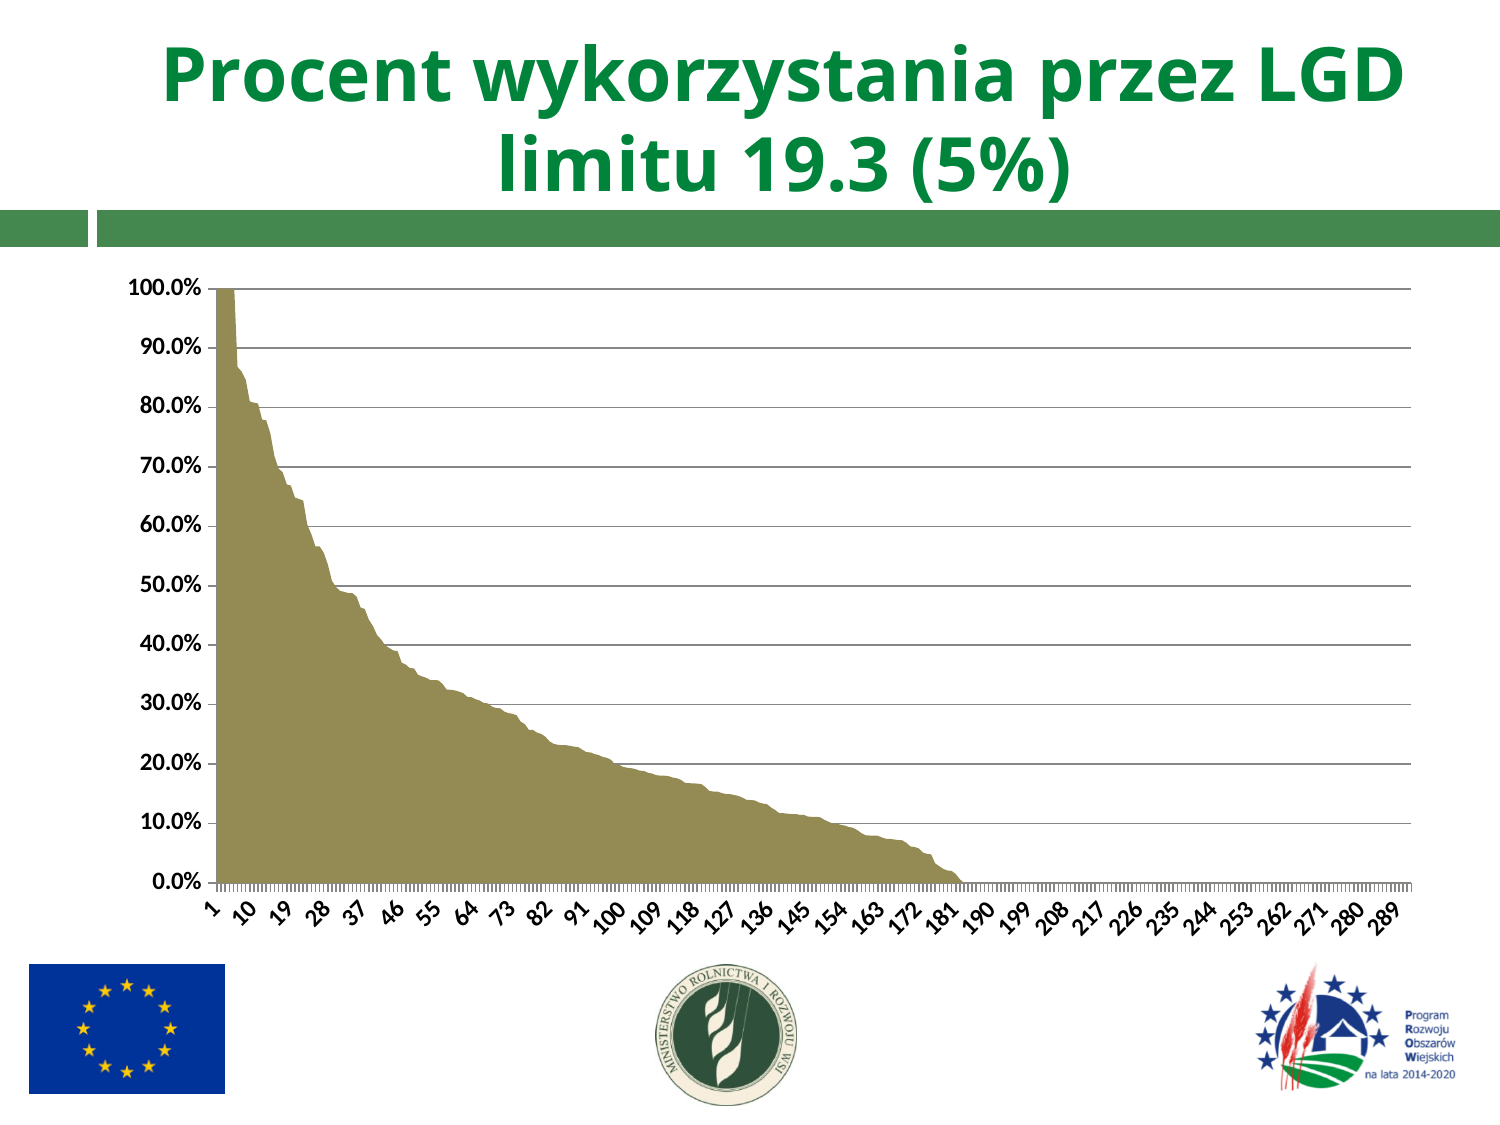

Procent wykorzystania przez LGD
limitu 19.3 (5%)
### Chart
| Category | Serie1 |
|---|---|
| 1 | 1.54002929239392 |
| 2 | 1.32026961295254 |
| 3 | 1.11768856122966 |
| 4 | 1.04876854076683 |
| 5 | 1.03435295904273 |
| 6 | 0.868466071718104 |
| 7 | 0.860620192146841 |
| 8 | 0.846900797264511 |
| 9 | 0.81048433048433 |
| 10 | 0.808312212676783 |
| 11 | 0.807003005136098 |
| 12 | 0.77977260804247 |
| 13 | 0.778588312873466 |
| 14 | 0.75649750229696 |
| 15 | 0.718038930276842 |
| 16 | 0.697337996741791 |
| 17 | 0.691202136549923 |
| 18 | 0.670613136737798 |
| 19 | 0.668706440550685 |
| 20 | 0.648553494081949 |
| 21 | 0.646115323051566 |
| 22 | 0.643677152021183 |
| 23 | 0.603165043996119 |
| 24 | 0.586608779068247 |
| 25 | 0.566197494833448 |
| 26 | 0.566197494833448 |
| 27 | 0.555902994927385 |
| 28 | 0.536068821905365 |
| 29 | 0.50860623868754 |
| 30 | 0.497879450002305 |
| 31 | 0.4913669333932 |
| 32 | 0.489812305530463 |
| 33 | 0.487634206076654 |
| 34 | 0.487630955181946 |
| 35 | 0.481971328102012 |
| 36 | 0.463250179510342 |
| 37 | 0.461057708392848 |
| 38 | 0.442836877011745 |
| 39 | 0.432362494265218 |
| 40 | 0.416927246195539 |
| 41 | 0.409612733104389 |
| 42 | 0.399508952354481 |
| 43 | 0.395120063894529 |
| 44 | 0.391108640431134 |
| 45 | 0.390107364861323 |
| 46 | 0.370601996618257 |
| 47 | 0.367281138012845 |
| 48 | 0.36133207036074 |
| 49 | 0.361094522840351 |
| 50 | 0.350012996806131 |
| 51 | 0.347434739304658 |
| 52 | 0.345082473166912 |
| 53 | 0.341343944253658 |
| 54 | 0.341341506082627 |
| 55 | 0.340647323959262 |
| 56 | 0.334335944092042 |
| 57 | 0.325089470717769 |
| 58 | 0.324982191192432 |
| 59 | 0.323763105677241 |
| 60 | 0.321745535404072 |
| 61 | 0.319178753068355 |
| 62 | 0.312952797144306 |
| 63 | 0.312423289455464 |
| 64 | 0.308953887045458 |
| 65 | 0.306846749978971 |
| 66 | 0.302729816921801 |
| 67 | 0.302005162937983 |
| 68 | 0.296481597294605 |
| 69 | 0.294128568744648 |
| 70 | 0.293765979215937 |
| 71 | 0.288233643969868 |
| 72 | 0.285678549093183 |
| 73 | 0.28450254285846 |
| 74 | 0.28200861405825 |
| 75 | 0.271198305525315 |
| 76 | 0.267078034882913 |
| 77 | 0.257362497651567 |
| 78 | 0.257362497651567 |
| 79 | 0.252667663878618 |
| 80 | 0.2506439819234 |
| 81 | 0.245983369235402 |
| 82 | 0.238244140683165 |
| 83 | 0.234064418916794 |
| 84 | 0.232420395022021 |
| 85 | 0.231669258005389 |
| 86 | 0.231628564148889 |
| 87 | 0.230596797895804 |
| 88 | 0.229194172283603 |
| 89 | 0.228537897914592 |
| 90 | 0.224072308167485 |
| 91 | 0.22004493549209 |
| 92 | 0.219435392734494 |
| 93 | 0.216726313811846 |
| 94 | 0.215003339617042 |
| 95 | 0.211772569496147 |
| 96 | 0.210348398966285 |
| 97 | 0.207091072131722 |
| 98 | 0.199262104953162 |
| 99 | 0.198619507562597 |
| 100 | 0.195053682430661 |
| 101 | 0.193635363511273 |
| 102 | 0.192809394760614 |
| 103 | 0.191308119763404 |
| 104 | 0.188735492298444 |
| 105 | 0.188312139531652 |
| 106 | 0.185300998309128 |
| 107 | 0.183864915572233 |
| 108 | 0.181183198346703 |
| 109 | 0.1803835730665 |
| 110 | 0.18032169576885 |
| 111 | 0.179587550861264 |
| 112 | 0.17732152948242 |
| 113 | 0.176035948393672 |
| 114 | 0.173458579962645 |
| 115 | 0.168455453008298 |
| 116 | 0.167673465063281 |
| 117 | 0.167350486563152 |
| 118 | 0.166932110346745 |
| 119 | 0.166039447169101 |
| 120 | 0.16129249071768 |
| 121 | 0.154556474339672 |
| 122 | 0.153511028897876 |
| 123 | 0.153501675110575 |
| 124 | 0.151073256764314 |
| 125 | 0.149454520186227 |
| 126 | 0.149237473466331 |
| 127 | 0.147828399433021 |
| 128 | 0.146273194625783 |
| 129 | 0.143534741547388 |
| 130 | 0.139761557322533 |
| 131 | 0.139324058879044 |
| 132 | 0.138602058385256 |
| 133 | 0.135257375365776 |
| 134 | 0.133416718782573 |
| 135 | 0.132357855935092 |
| 136 | 0.12680881655287 |
| 137 | 0.122493015337244 |
| 138 | 0.117145340594207 |
| 139 | 0.117145340594207 |
| 140 | 0.116377875060802 |
| 141 | 0.115813123943205 |
| 142 | 0.115801685609976 |
| 143 | 0.114434449051479 |
| 144 | 0.114432631505802 |
| 145 | 0.111297631194935 |
| 146 | 0.111118831986041 |
| 147 | 0.111079301106401 |
| 148 | 0.110163128049307 |
| 149 | 0.105886284748073 |
| 150 | 0.102861922446385 |
| 151 | 0.0997774606279923 |
| 152 | 0.0997190600441806 |
| 153 | 0.0975606180113383 |
| 154 | 0.0962638686215922 |
| 155 | 0.0938086303939963 |
| 156 | 0.0926504991545642 |
| 157 | 0.0887616163611029 |
| 158 | 0.0837088837088837 |
| 159 | 0.0801303283688108 |
| 160 | 0.0795977812077816 |
| 161 | 0.0792671345516873 |
| 162 | 0.0792120589771899 |
| 163 | 0.0764010269951484 |
| 164 | 0.0741203993236515 |
| 165 | 0.0741203993236513 |
| 166 | 0.0728335868353934 |
| 167 | 0.0719434997311552 |
| 168 | 0.0715377666597179 |
| 169 | 0.0670926523130455 |
| 170 | 0.061087562442576 |
| 171 | 0.0601523730109095 |
| 172 | 0.0579065619716026 |
| 173 | 0.0509330677352358 |
| 174 | 0.0487634206076654 |
| 175 | 0.0477705973640933 |
| 176 | 0.0326667129919163 |
| 177 | 0.0278637770897834 |
| 178 | 0.0232198142414862 |
| 179 | 0.0205889998121254 |
| 180 | 0.0200742748168223 |
| 181 | 0.0147058823529412 |
| 182 | 0.00602042943506362 |
| 183 | 0.0 |
| 184 | 0.0 |
| 185 | 0.0 |
| 186 | 0.0 |
| 187 | 0.0 |
| 188 | 0.0 |
| 189 | 0.0 |
| 190 | 0.0 |
| 191 | 0.0 |
| 192 | 0.0 |
| 193 | 0.0 |
| 194 | 0.0 |
| 195 | 0.0 |
| 196 | 0.0 |
| 197 | 0.0 |
| 198 | 0.0 |
| 199 | 0.0 |
| 200 | 0.0 |
| 201 | 0.0 |
| 202 | 0.0 |
| 203 | 0.0 |
| 204 | 0.0 |
| 205 | 0.0 |
| 206 | 0.0 |
| 207 | 0.0 |
| 208 | 0.0 |
| 209 | 0.0 |
| 210 | 0.0 |
| 211 | 0.0 |
| 212 | 0.0 |
| 213 | 0.0 |
| 214 | 0.0 |
| 215 | 0.0 |
| 216 | 0.0 |
| 217 | 0.0 |
| 218 | 0.0 |
| 219 | 0.0 |
| 220 | 0.0 |
| 221 | 0.0 |
| 222 | 0.0 |
| 223 | 0.0 |
| 224 | 0.0 |
| 225 | 0.0 |
| 226 | 0.0 |
| 227 | 0.0 |
| 228 | 0.0 |
| 229 | 0.0 |
| 230 | 0.0 |
| 231 | 0.0 |
| 232 | 0.0 |
| 233 | 0.0 |
| 234 | 0.0 |
| 235 | 0.0 |
| 236 | 0.0 |
| 237 | 0.0 |
| 238 | 0.0 |
| 239 | 0.0 |
| 240 | 0.0 |
| 241 | 0.0 |
| 242 | 0.0 |
| 243 | 0.0 |
| 244 | 0.0 |
| 245 | 0.0 |
| 246 | 0.0 |
| 247 | 0.0 |
| 248 | 0.0 |
| 249 | 0.0 |
| 250 | 0.0 |
| 251 | 0.0 |
| 252 | 0.0 |
| 253 | 0.0 |
| 254 | 0.0 |
| 255 | 0.0 |
| 256 | 0.0 |
| 257 | 0.0 |
| 258 | 0.0 |
| 259 | 0.0 |
| 260 | 0.0 |
| 261 | 0.0 |
| 262 | 0.0 |
| 263 | 0.0 |
| 264 | 0.0 |
| 265 | 0.0 |
| 266 | 0.0 |
| 267 | 0.0 |
| 268 | 0.0 |
| 269 | 0.0 |
| 270 | 0.0 |
| 271 | 0.0 |
| 272 | 0.0 |
| 273 | 0.0 |
| 274 | 0.0 |
| 275 | 0.0 |
| 276 | 0.0 |
| 277 | 0.0 |
| 278 | 0.0 |
| 279 | 0.0 |
| 280 | 0.0 |
| 281 | 0.0 |
| 282 | 0.0 |
| 283 | 0.0 |
| 284 | 0.0 |
| 285 | 0.0 |
| 286 | 0.0 |
| 287 | 0.0 |
| 288 | 0.0 |
| 289 | 0.0 |
| 290 | 0.0 |
| 291 | 0.0 |
| 292 | 0.0 |